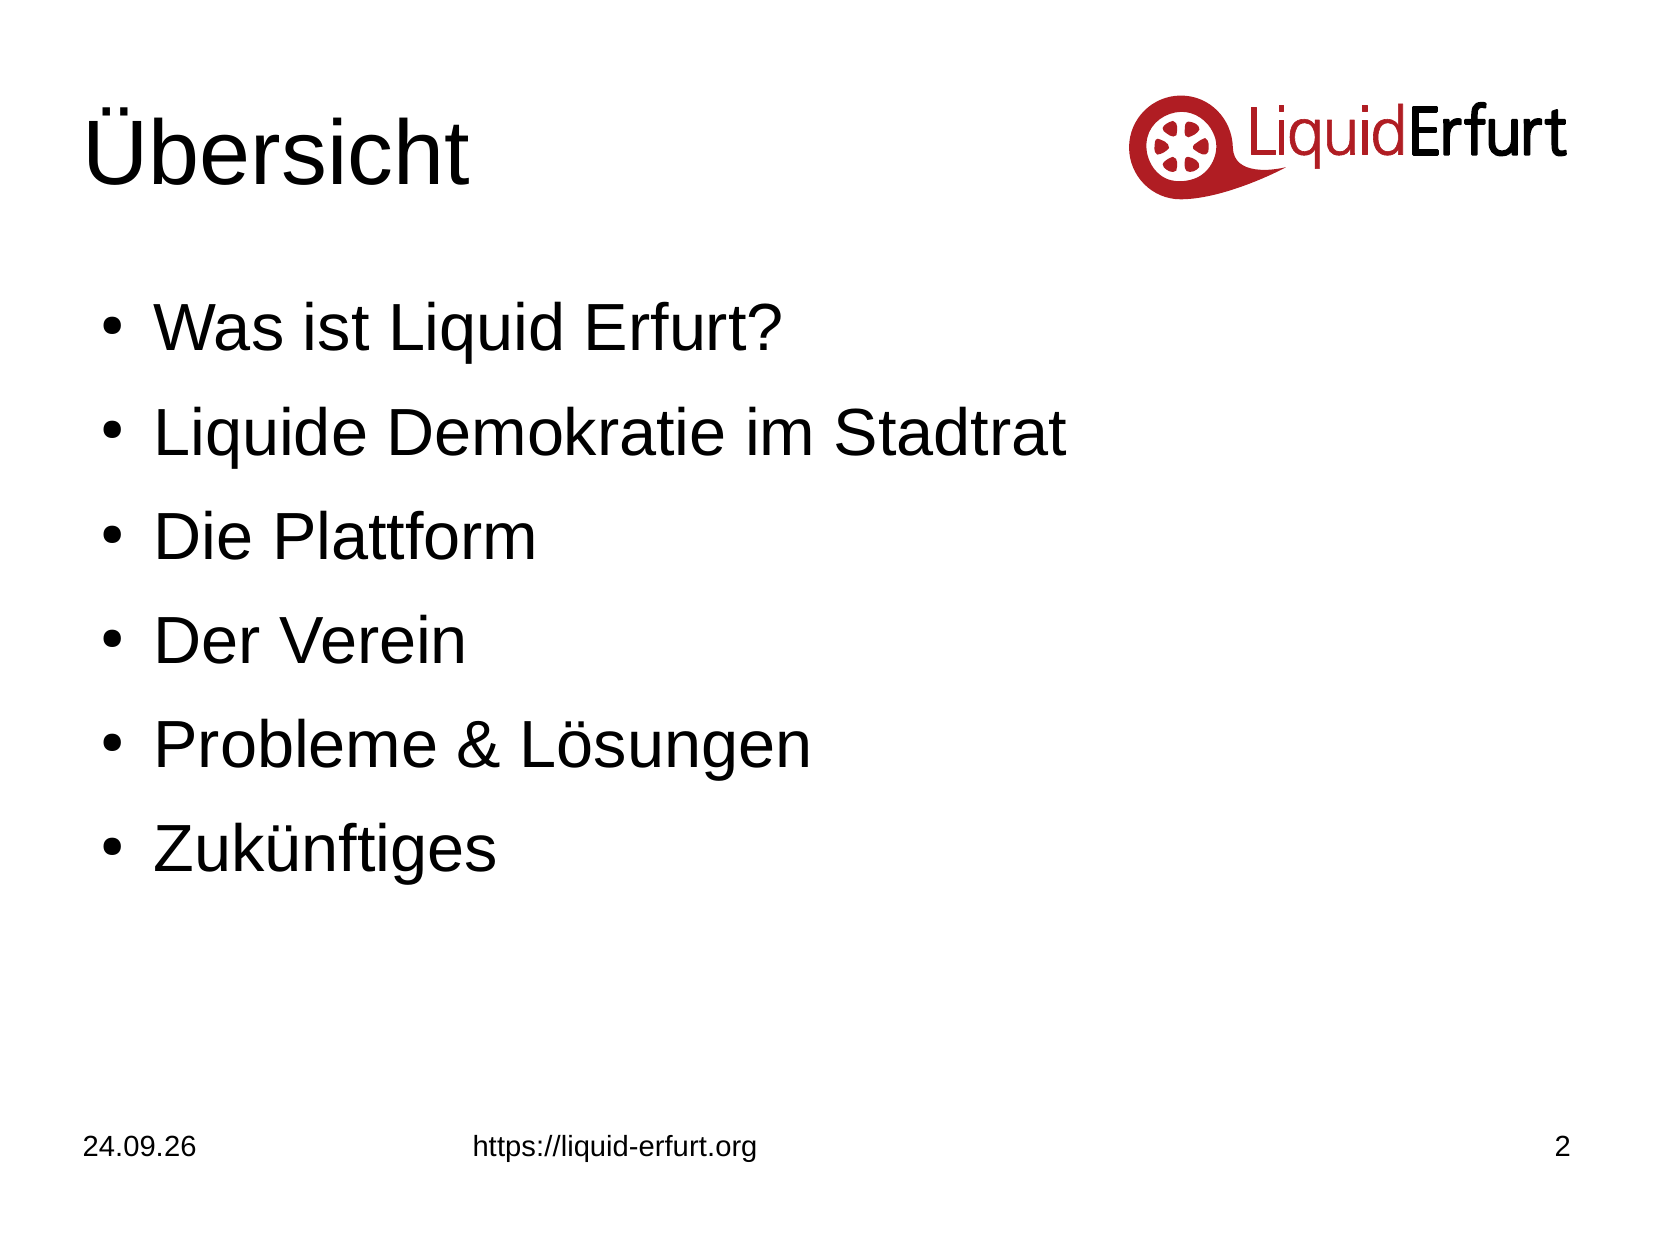

# Übersicht
Was ist Liquid Erfurt?
Liquide Demokratie im Stadtrat
Die Plattform
Der Verein
Probleme & Lösungen
Zukünftiges
https://liquid-erfurt.org
2